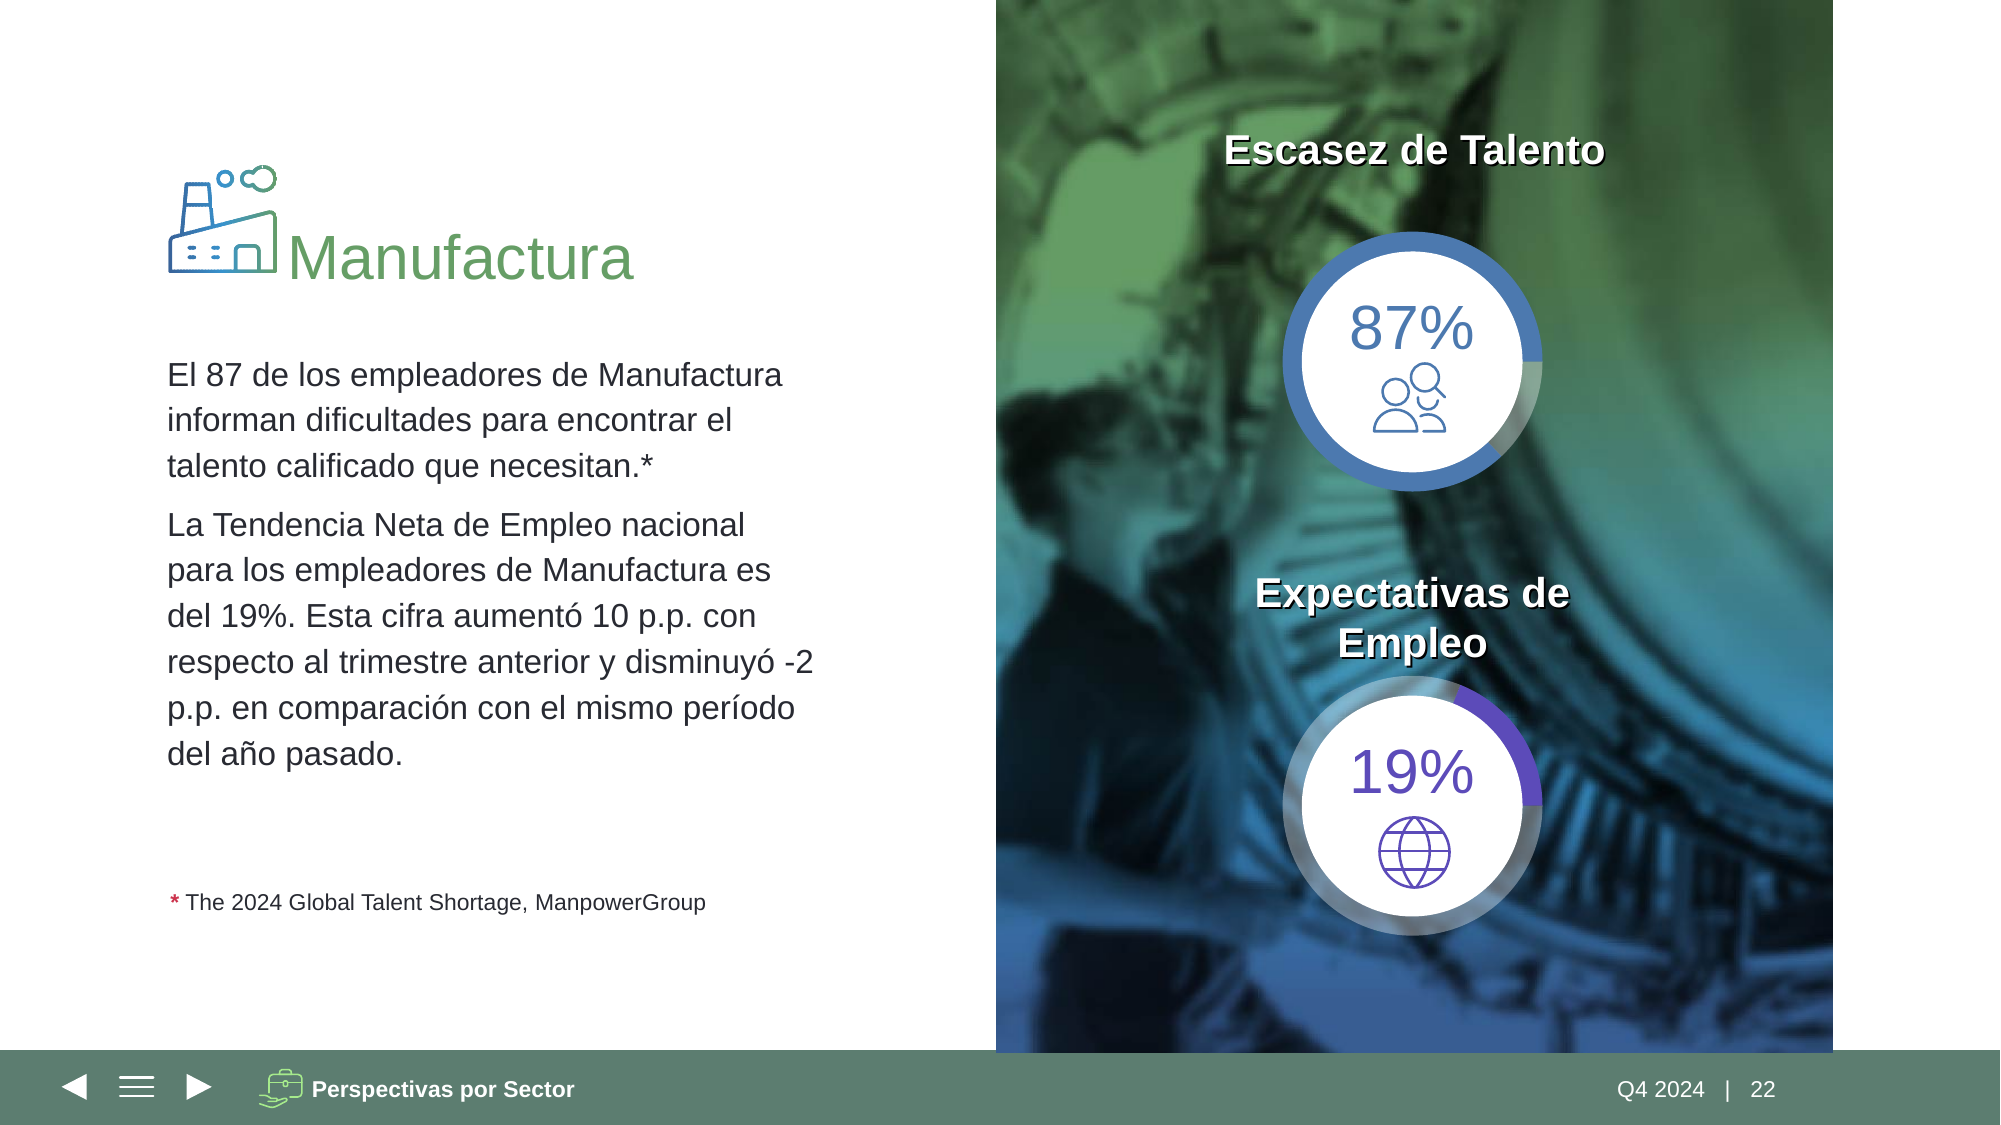

Escasez de Talento
### Chart
| Category | Column1 |
|---|---|
| 1st Qtr | 87.0 |
| 2nd Qtr | 13.0 |87%
### Chart
| Category | Column1 |
|---|---|
| 1st Qtr | 19.0 |
| 2nd Qtr | 81.0 |19%
 Manufactura
# El 87 de los empleadores de Manufactura informan dificultades para encontrar el talento calificado que necesitan.*
La Tendencia Neta de Empleo nacional para los empleadores de Manufactura es del 19%. Esta cifra aumentó 10 p.p. con respecto al trimestre anterior y disminuyó -2 p.p. en comparación con el mismo período del año pasado.
Expectativas de Empleo
* The 2024 Global Talent Shortage, ManpowerGroup